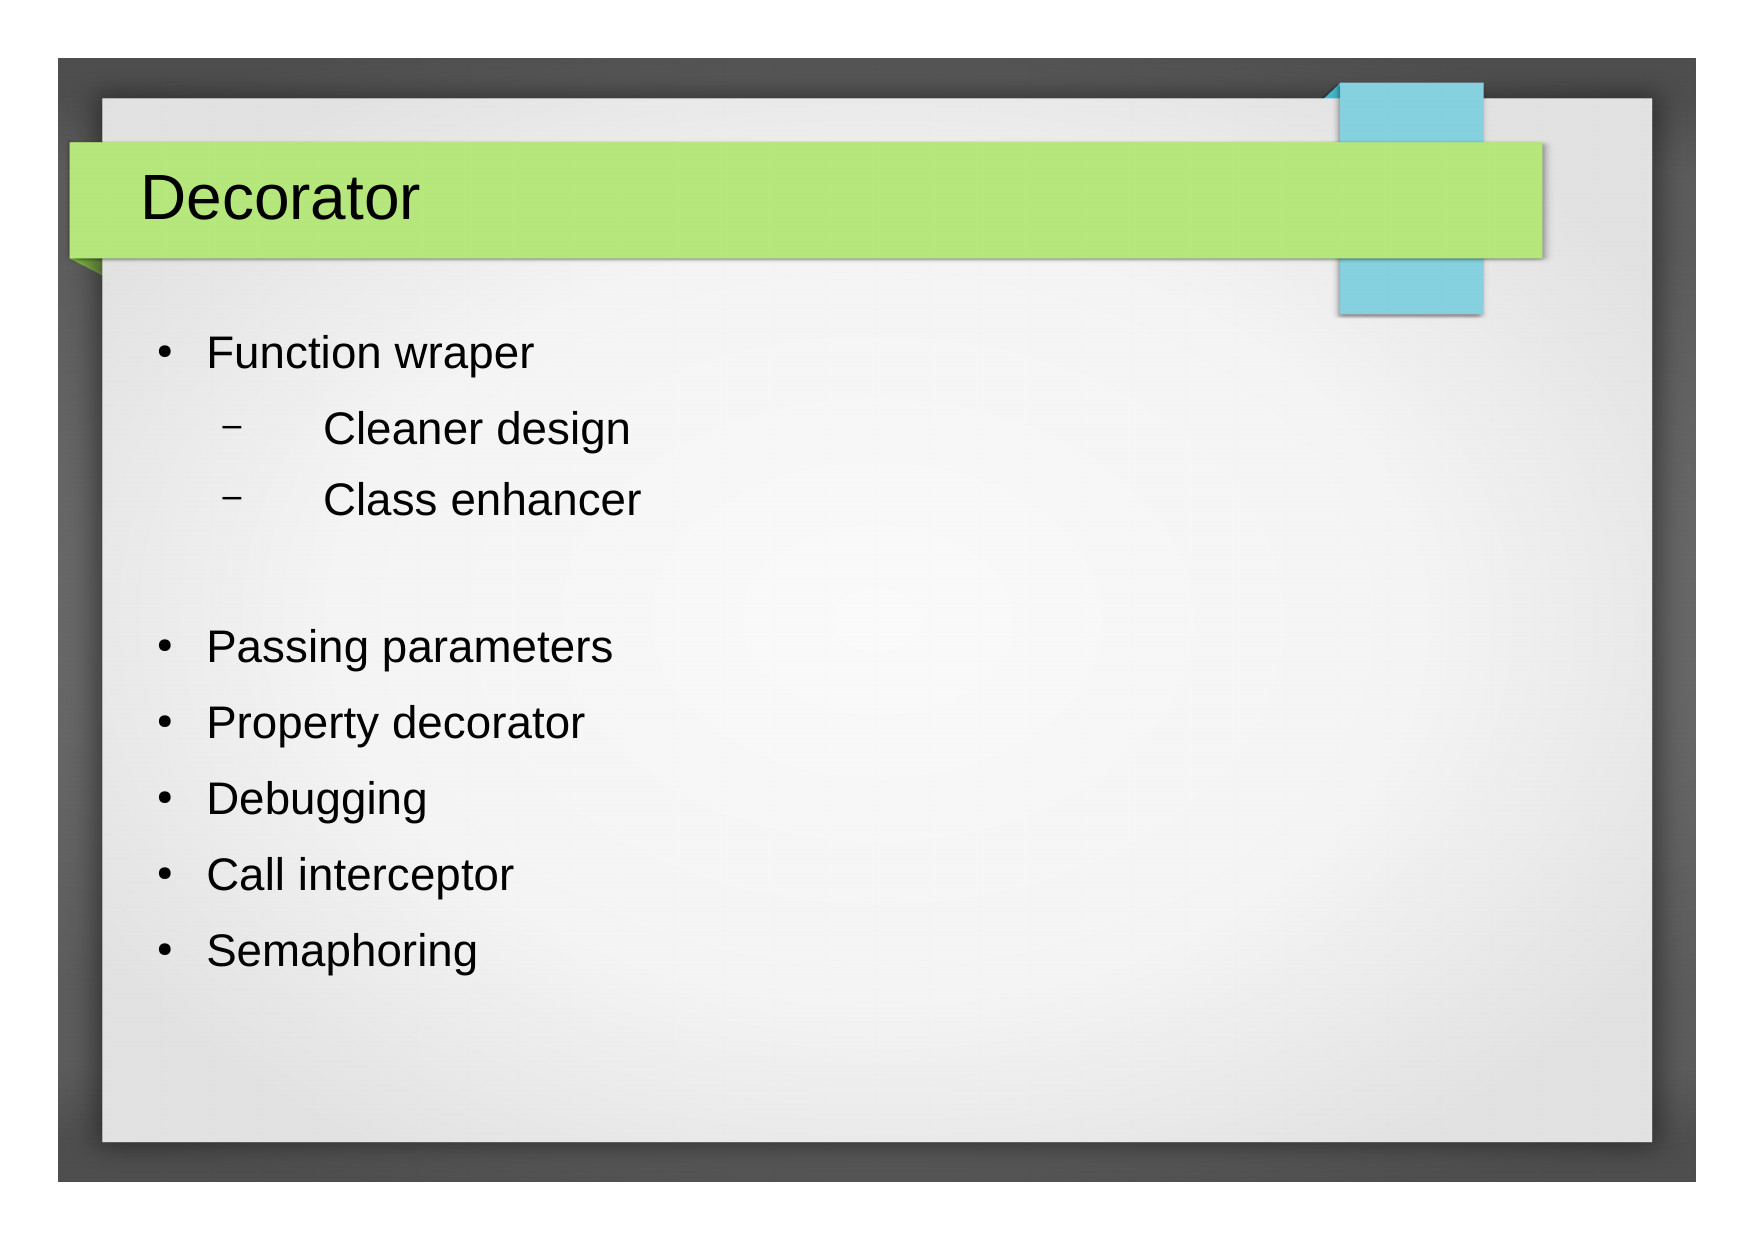

# Decorator
Function wraper
 Cleaner design
 Class enhancer
Passing parameters
Property decorator
Debugging
Call interceptor
Semaphoring